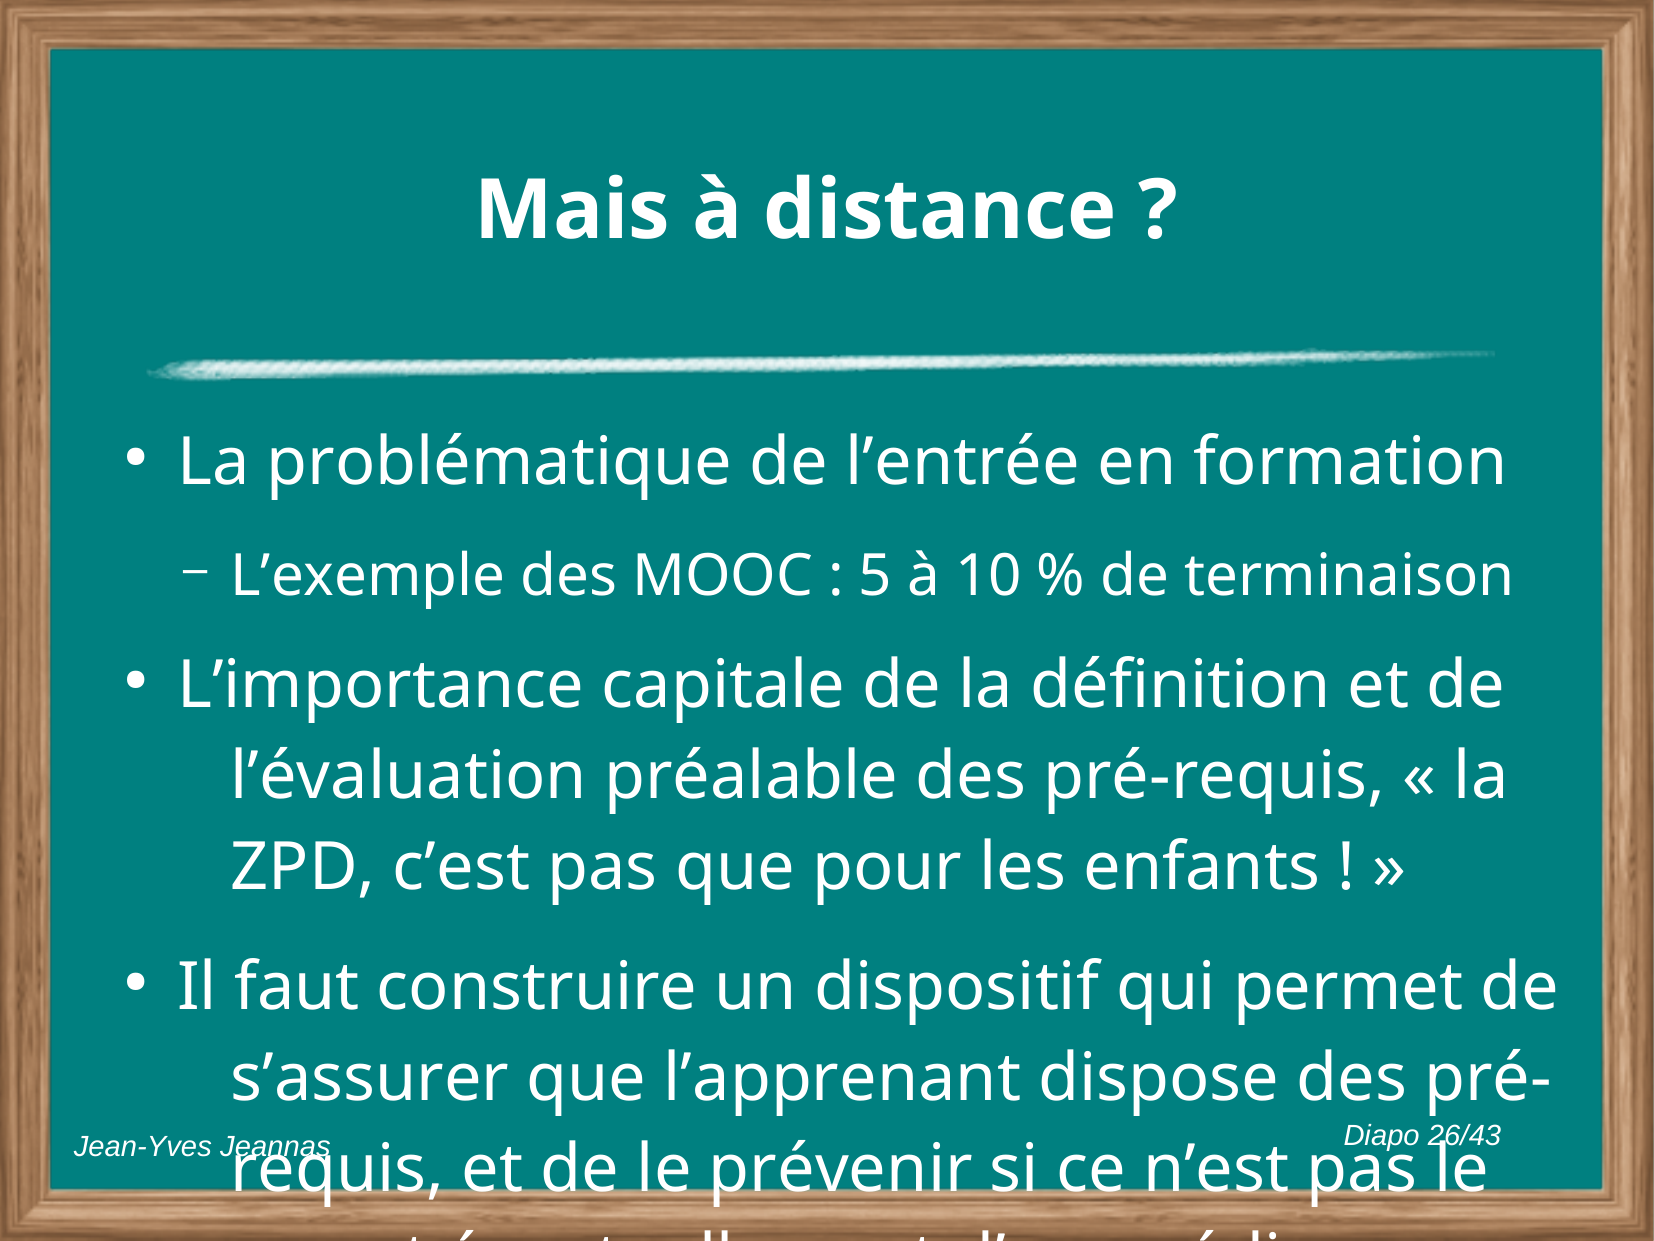

# Mais à distance ?
La problématique de l’entrée en formation
L’exemple des MOOC : 5 à 10 % de terminaison
L’importance capitale de la définition et de l’évaluation préalable des pré-requis, « la ZPD, c’est pas que pour les enfants ! »
Il faut construire un dispositif qui permet de s’assurer que l’apprenant dispose des pré-requis, et de le prévenir si ce n’est pas le cas, et éventuellement d’y remédier.